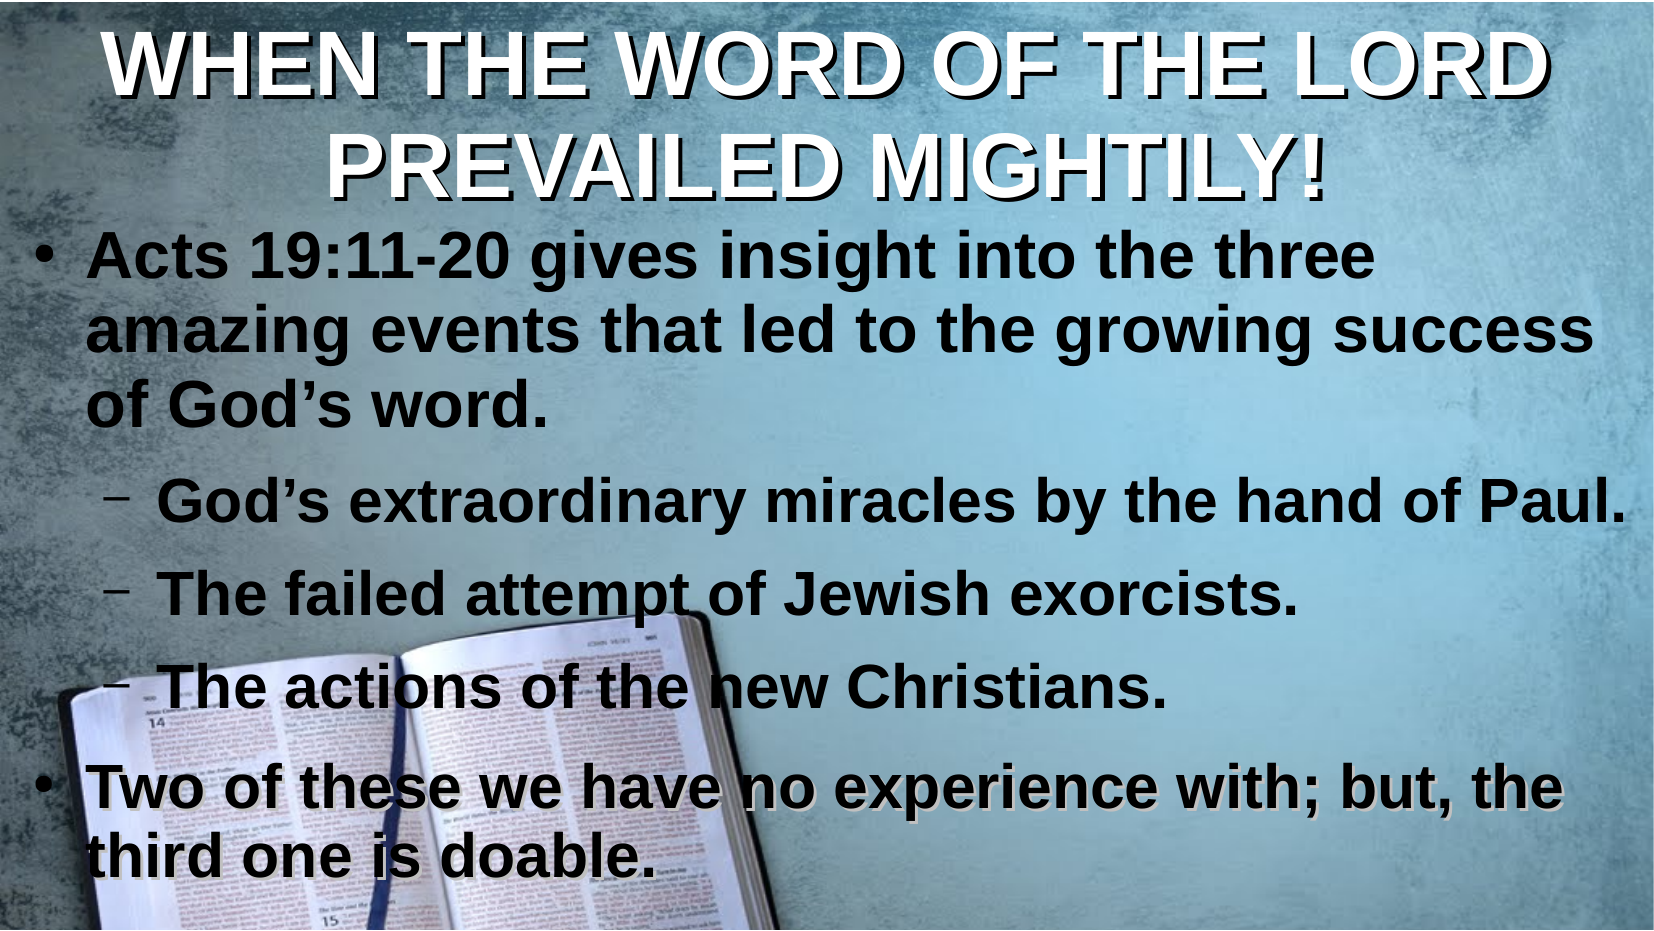

# WHEN THE WORD OF THE LORD PREVAILED MIGHTILY!
Acts 19:11-20 gives insight into the three amazing events that led to the growing success of God’s word.
God’s extraordinary miracles by the hand of Paul.
The failed attempt of Jewish exorcists.
The actions of the new Christians.
Two of these we have no experience with; but, the third one is doable.